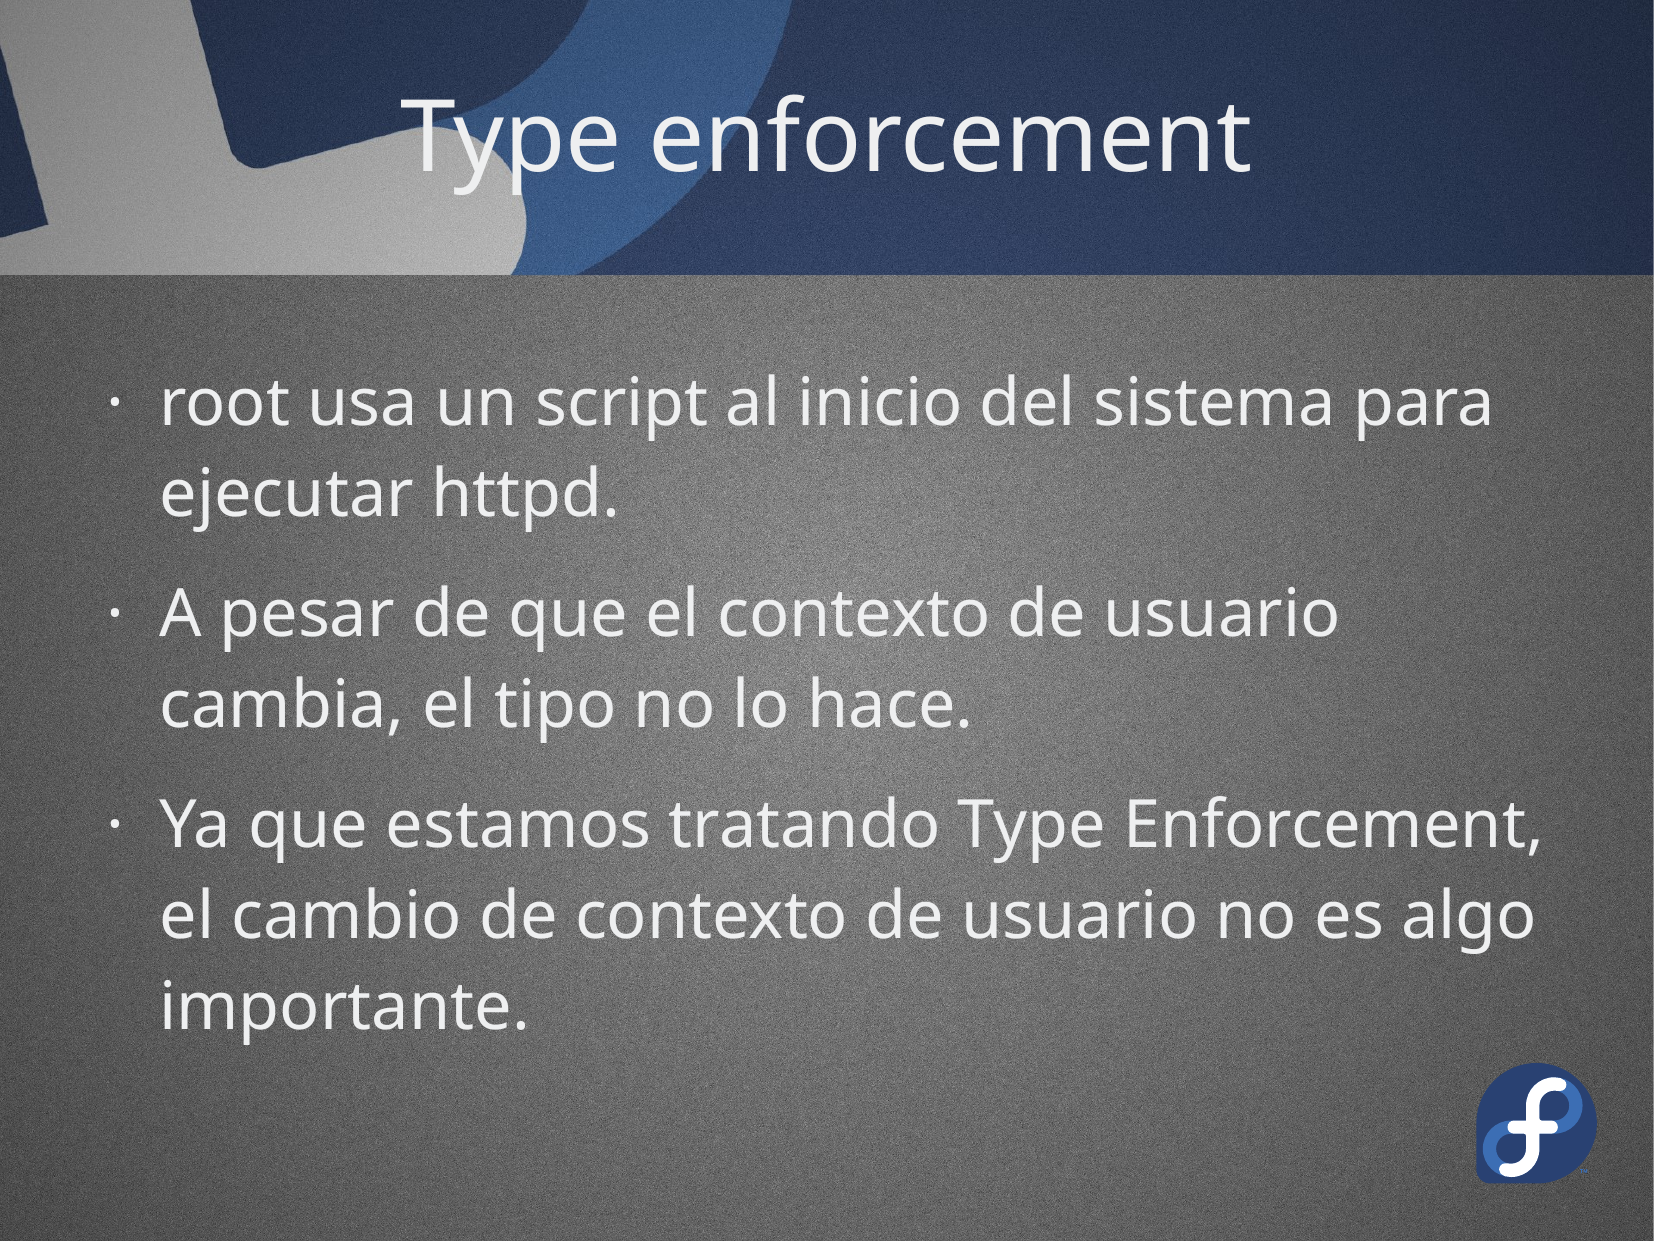

# Type enforcement
root usa un script al inicio del sistema para ejecutar httpd.
A pesar de que el contexto de usuario cambia, el tipo no lo hace.
Ya que estamos tratando Type Enforcement, el cambio de contexto de usuario no es algo importante.